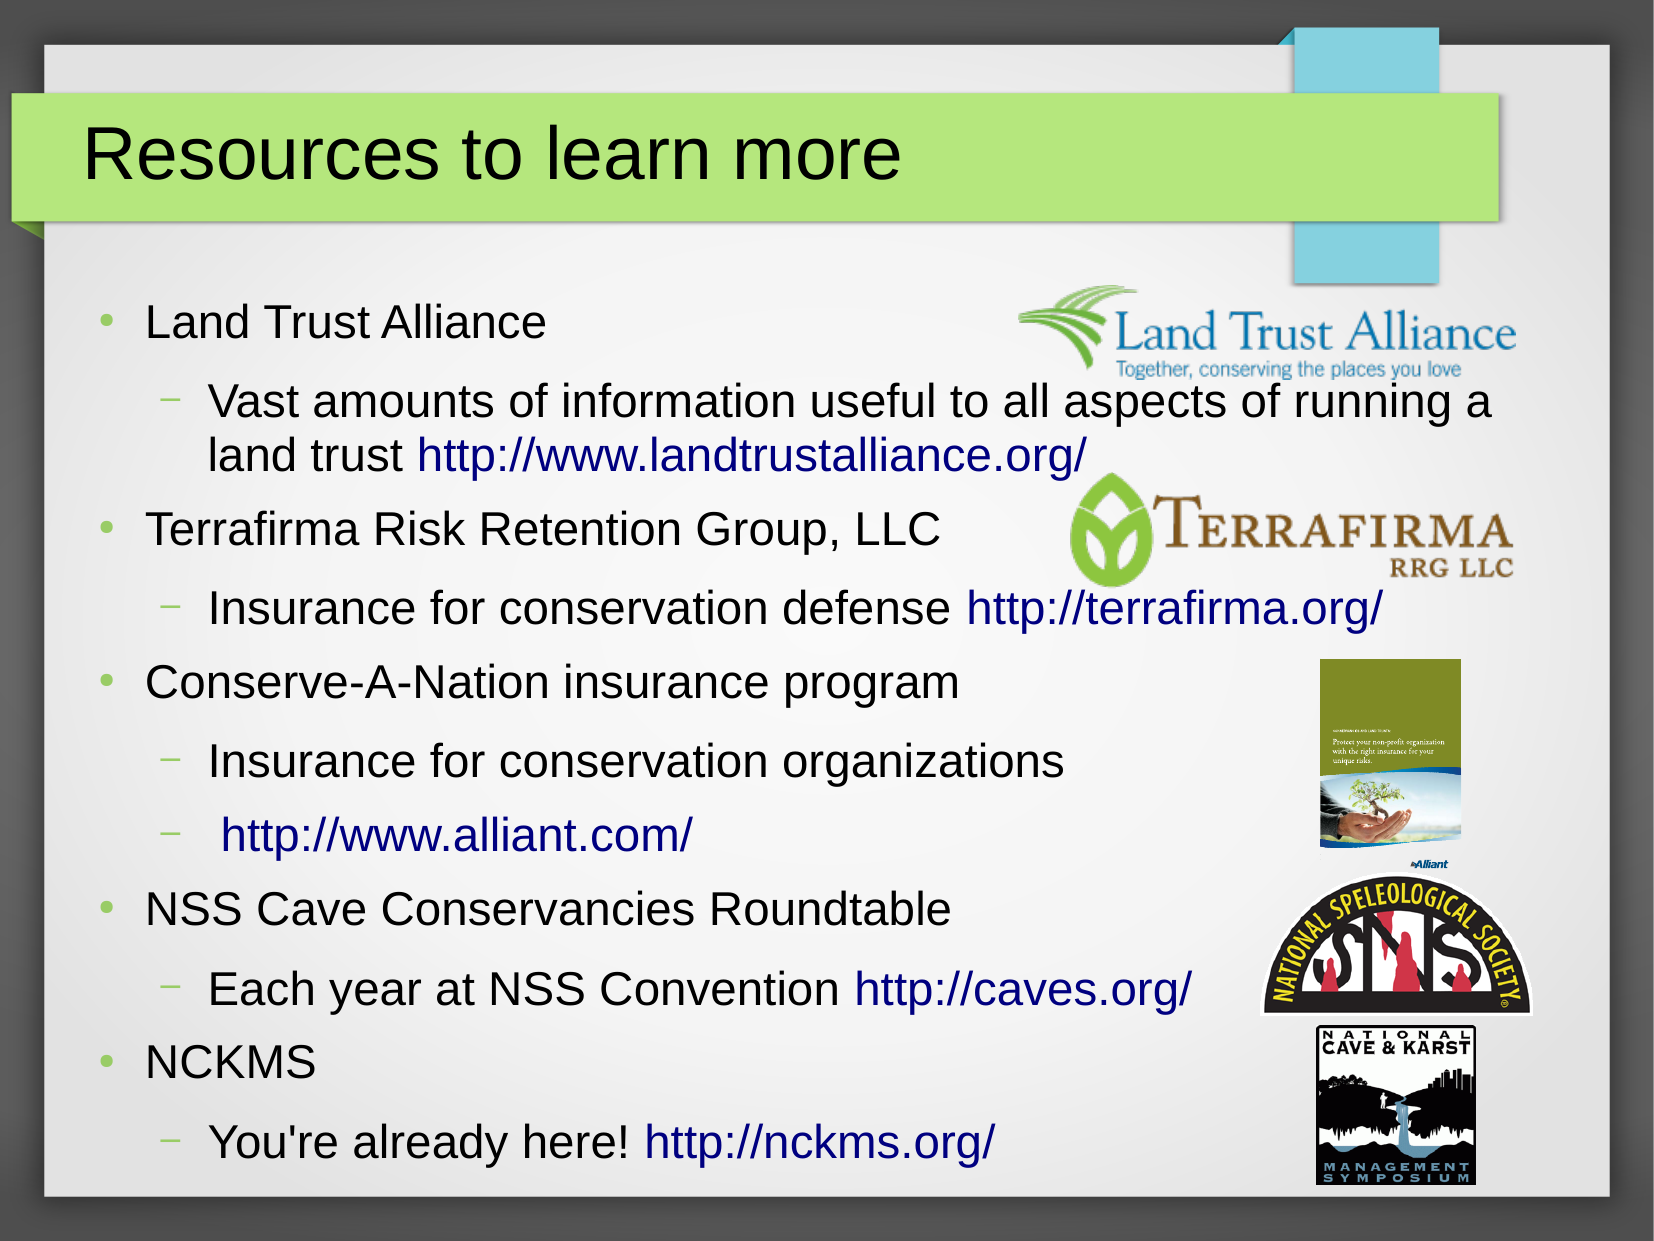

# Resources to learn more
Land Trust Alliance
Vast amounts of information useful to all aspects of running a land trust http://www.landtrustalliance.org/
Terrafirma Risk Retention Group, LLC
Insurance for conservation defense http://terrafirma.org/
Conserve-A-Nation insurance program
Insurance for conservation organizations
 http://www.alliant.com/
NSS Cave Conservancies Roundtable
Each year at NSS Convention http://caves.org/
NCKMS
You're already here! http://nckms.org/